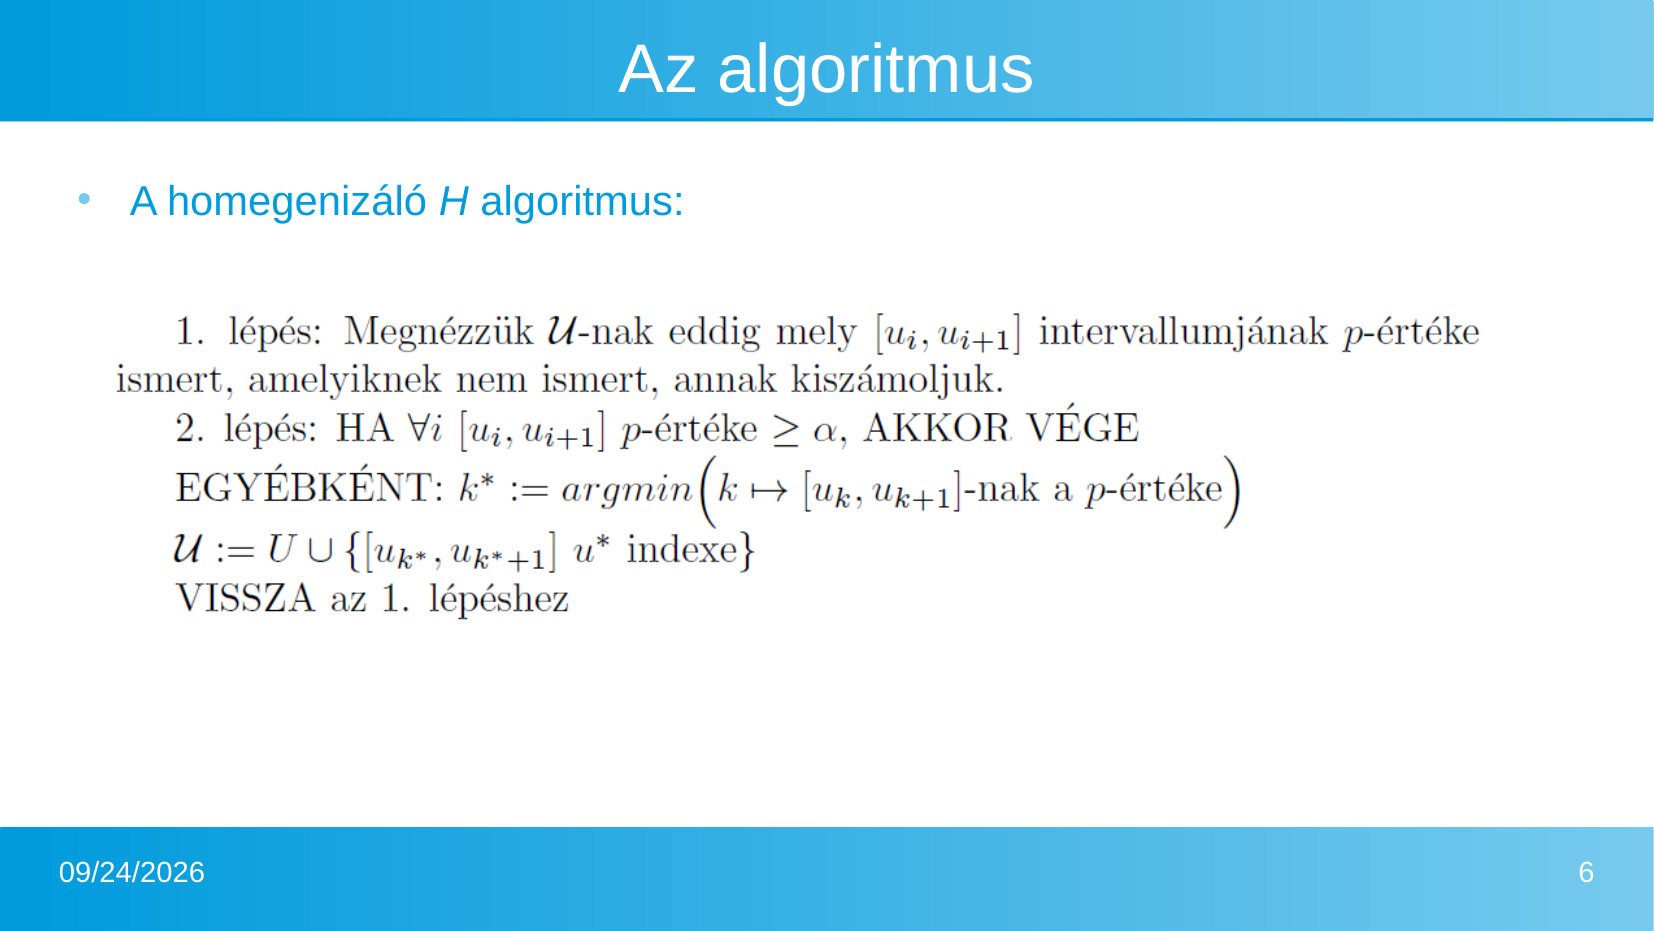

# Az algoritmus
A homegenizáló H algoritmus:
6